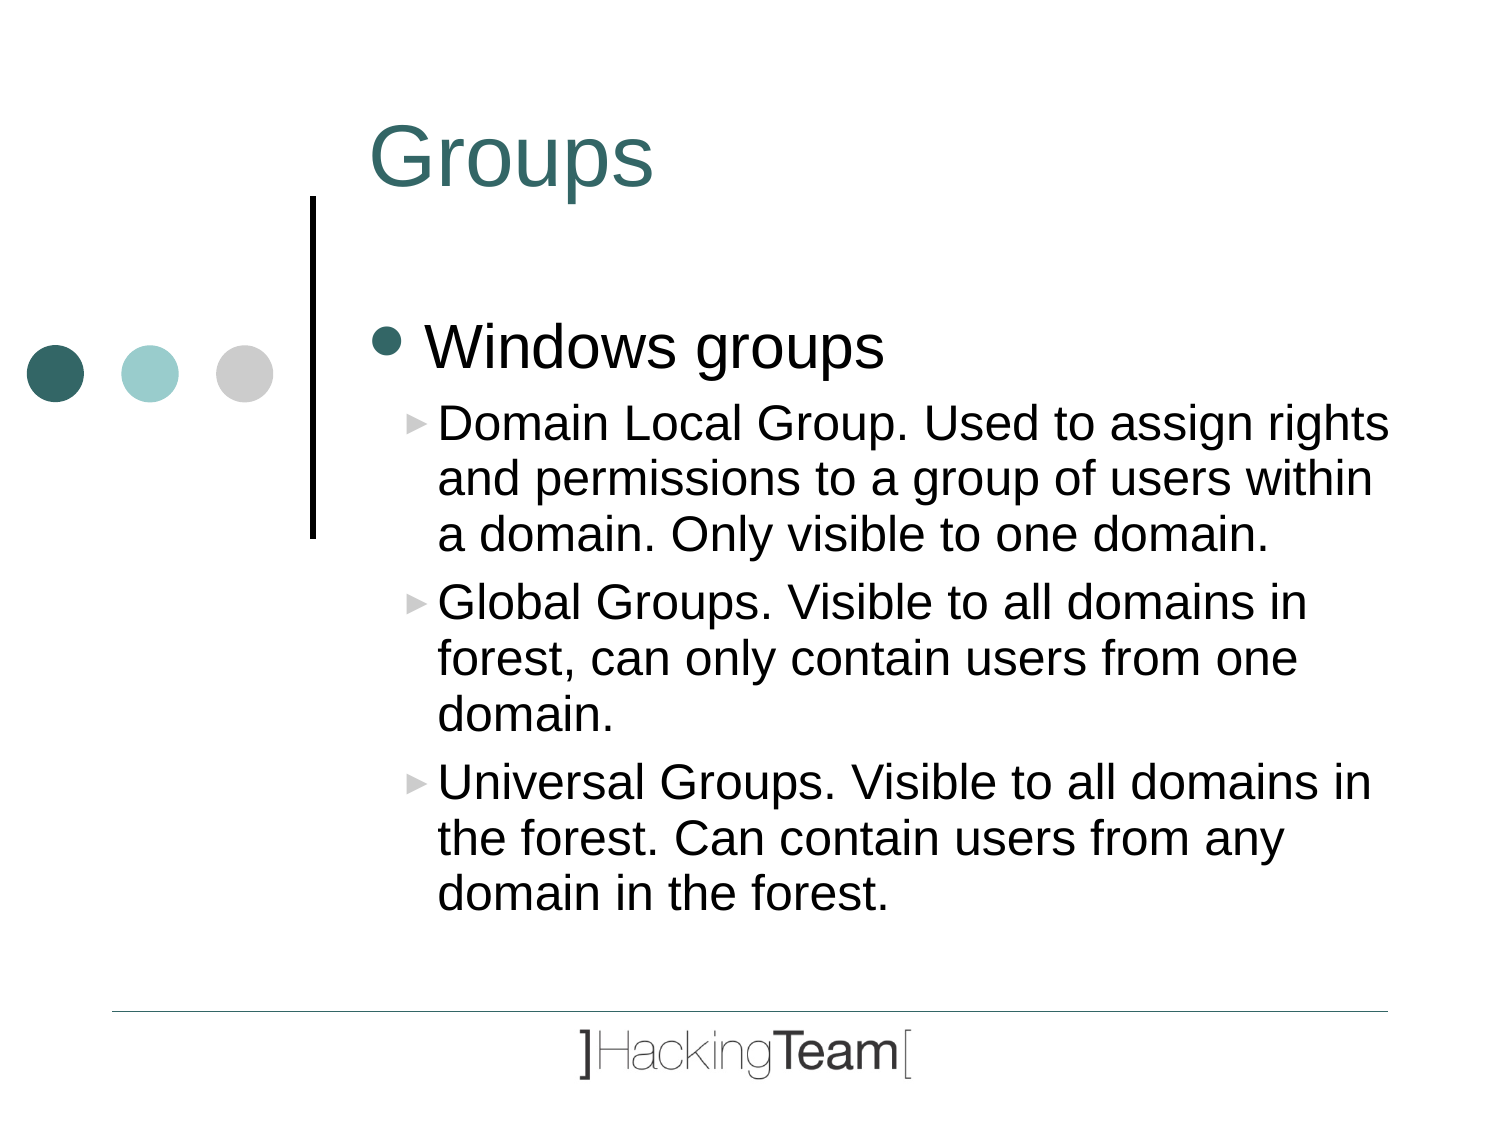

# Groups
Windows groups
Domain Local Group. Used to assign rights and permissions to a group of users within a domain. Only visible to one domain.
Global Groups. Visible to all domains in forest, can only contain users from one domain.
Universal Groups. Visible to all domains in the forest. Can contain users from any domain in the forest.